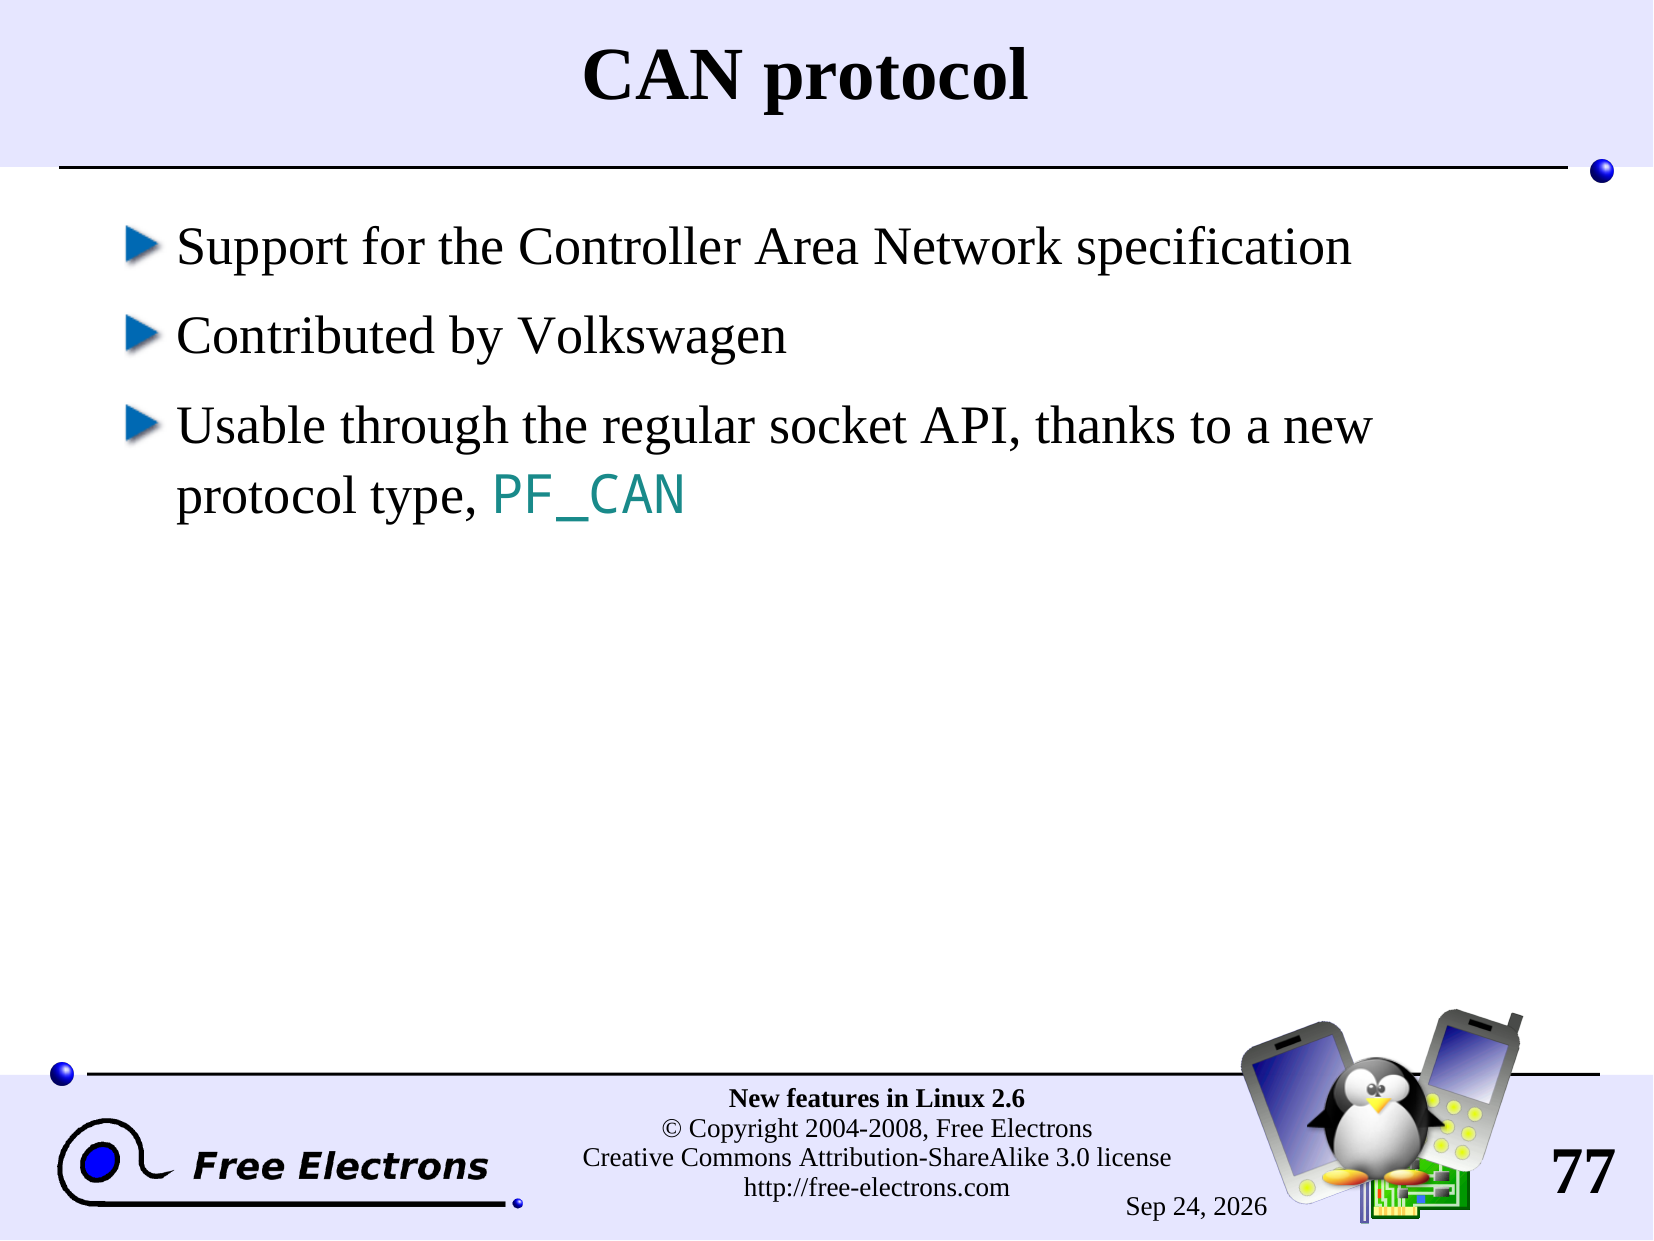

# CAN protocol
Support for the Controller Area Network specification
Contributed by Volkswagen
Usable through the regular socket API, thanks to a new protocol type, PF_CAN